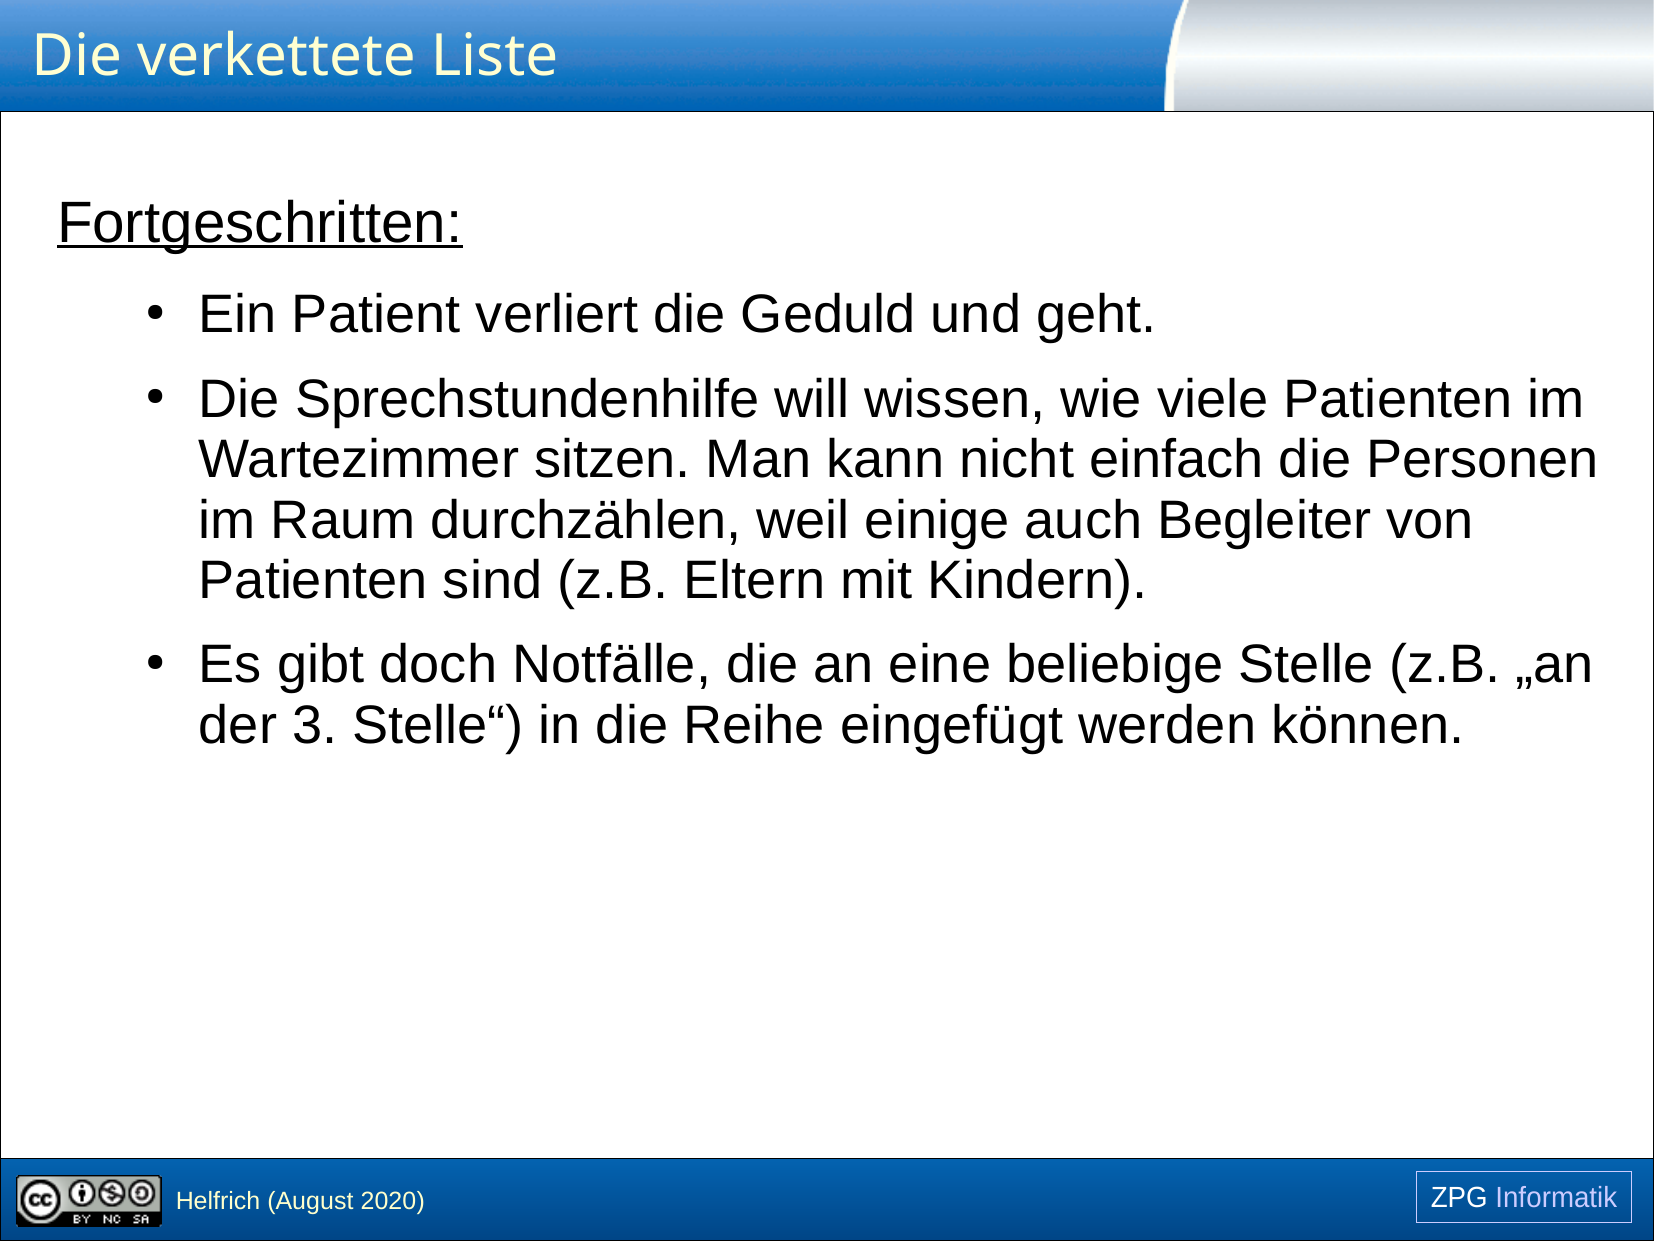

# Die verkettete Liste
Fortgeschritten:
Ein Patient verliert die Geduld und geht.
Die Sprechstundenhilfe will wissen, wie viele Patienten im Wartezimmer sitzen. Man kann nicht einfach die Personen im Raum durchzählen, weil einige auch Begleiter von Patienten sind (z.B. Eltern mit Kindern).
Es gibt doch Notfälle, die an eine beliebige Stelle (z.B. „an der 3. Stelle“) in die Reihe eingefügt werden können.